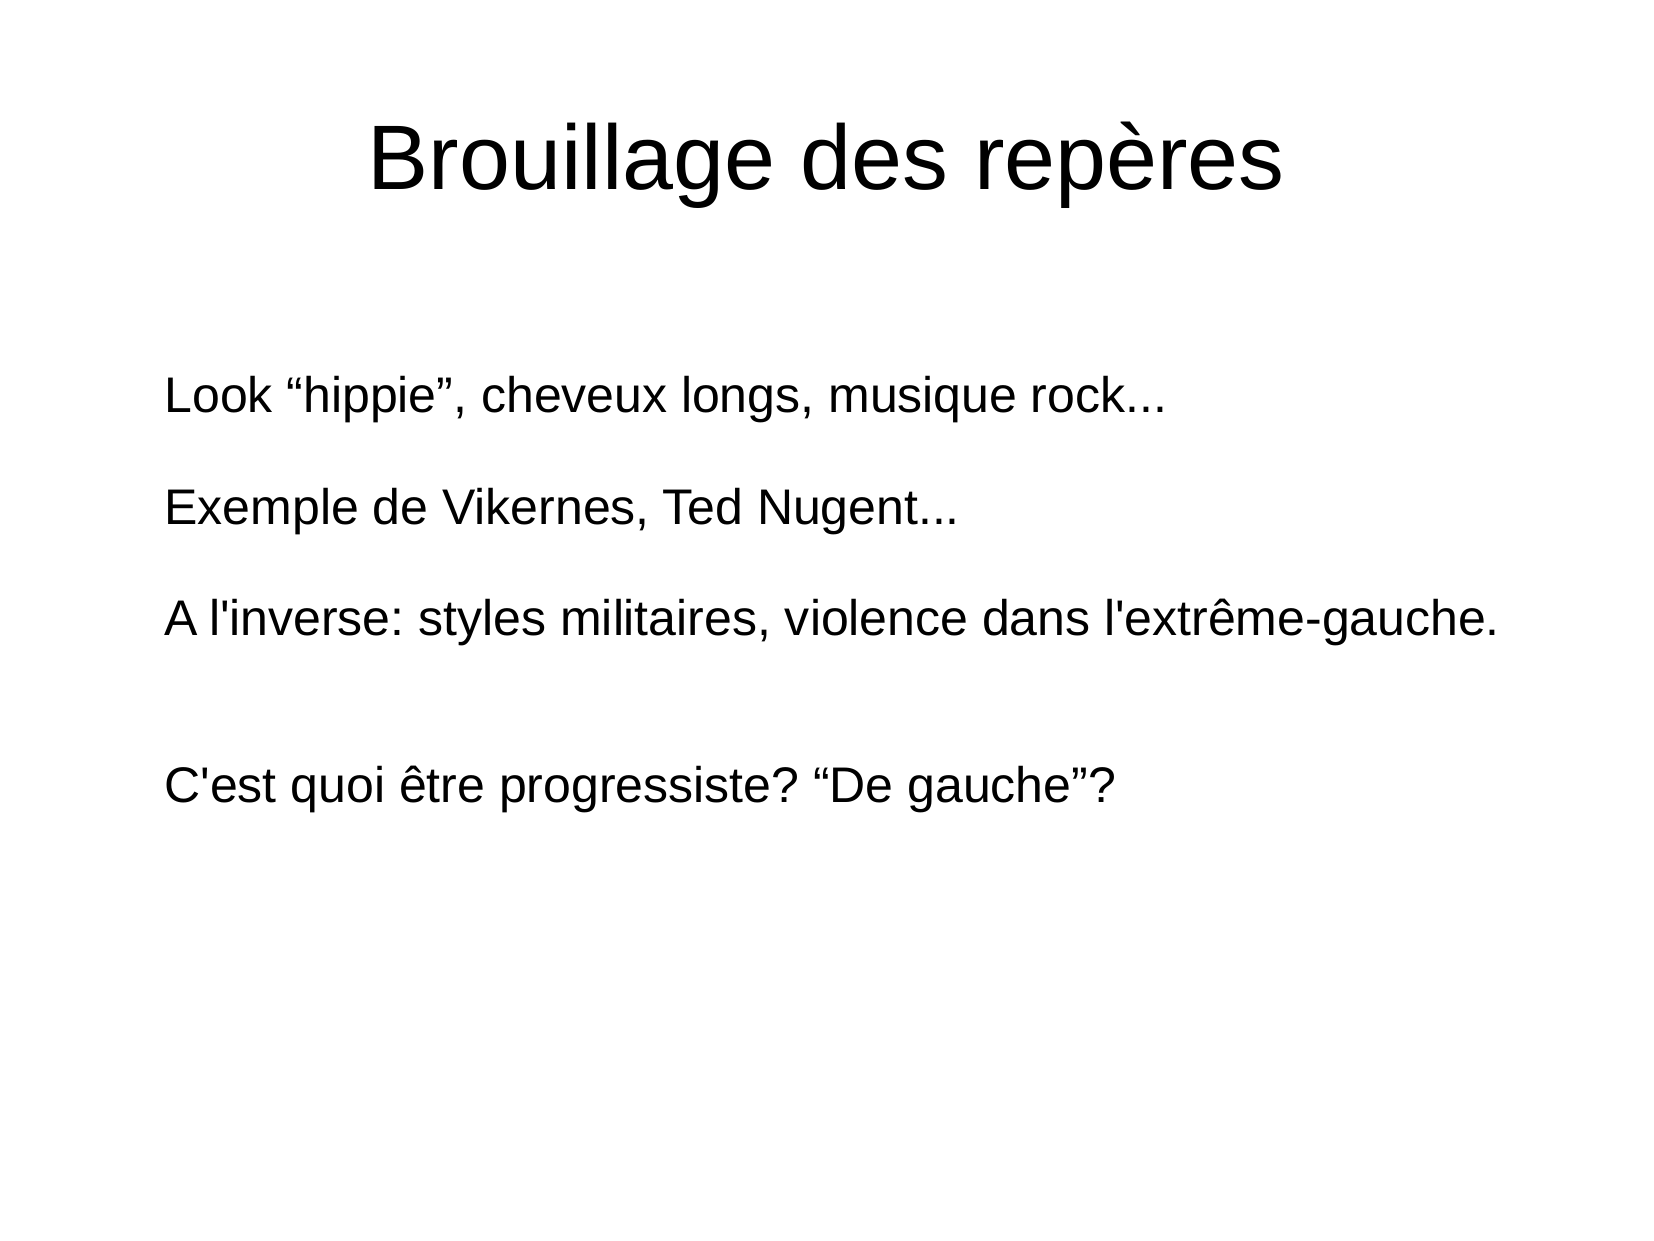

# Brouillage des repères
Look “hippie”, cheveux longs, musique rock...
Exemple de Vikernes, Ted Nugent...
A l'inverse: styles militaires, violence dans l'extrême-gauche.
C'est quoi être progressiste? “De gauche”?